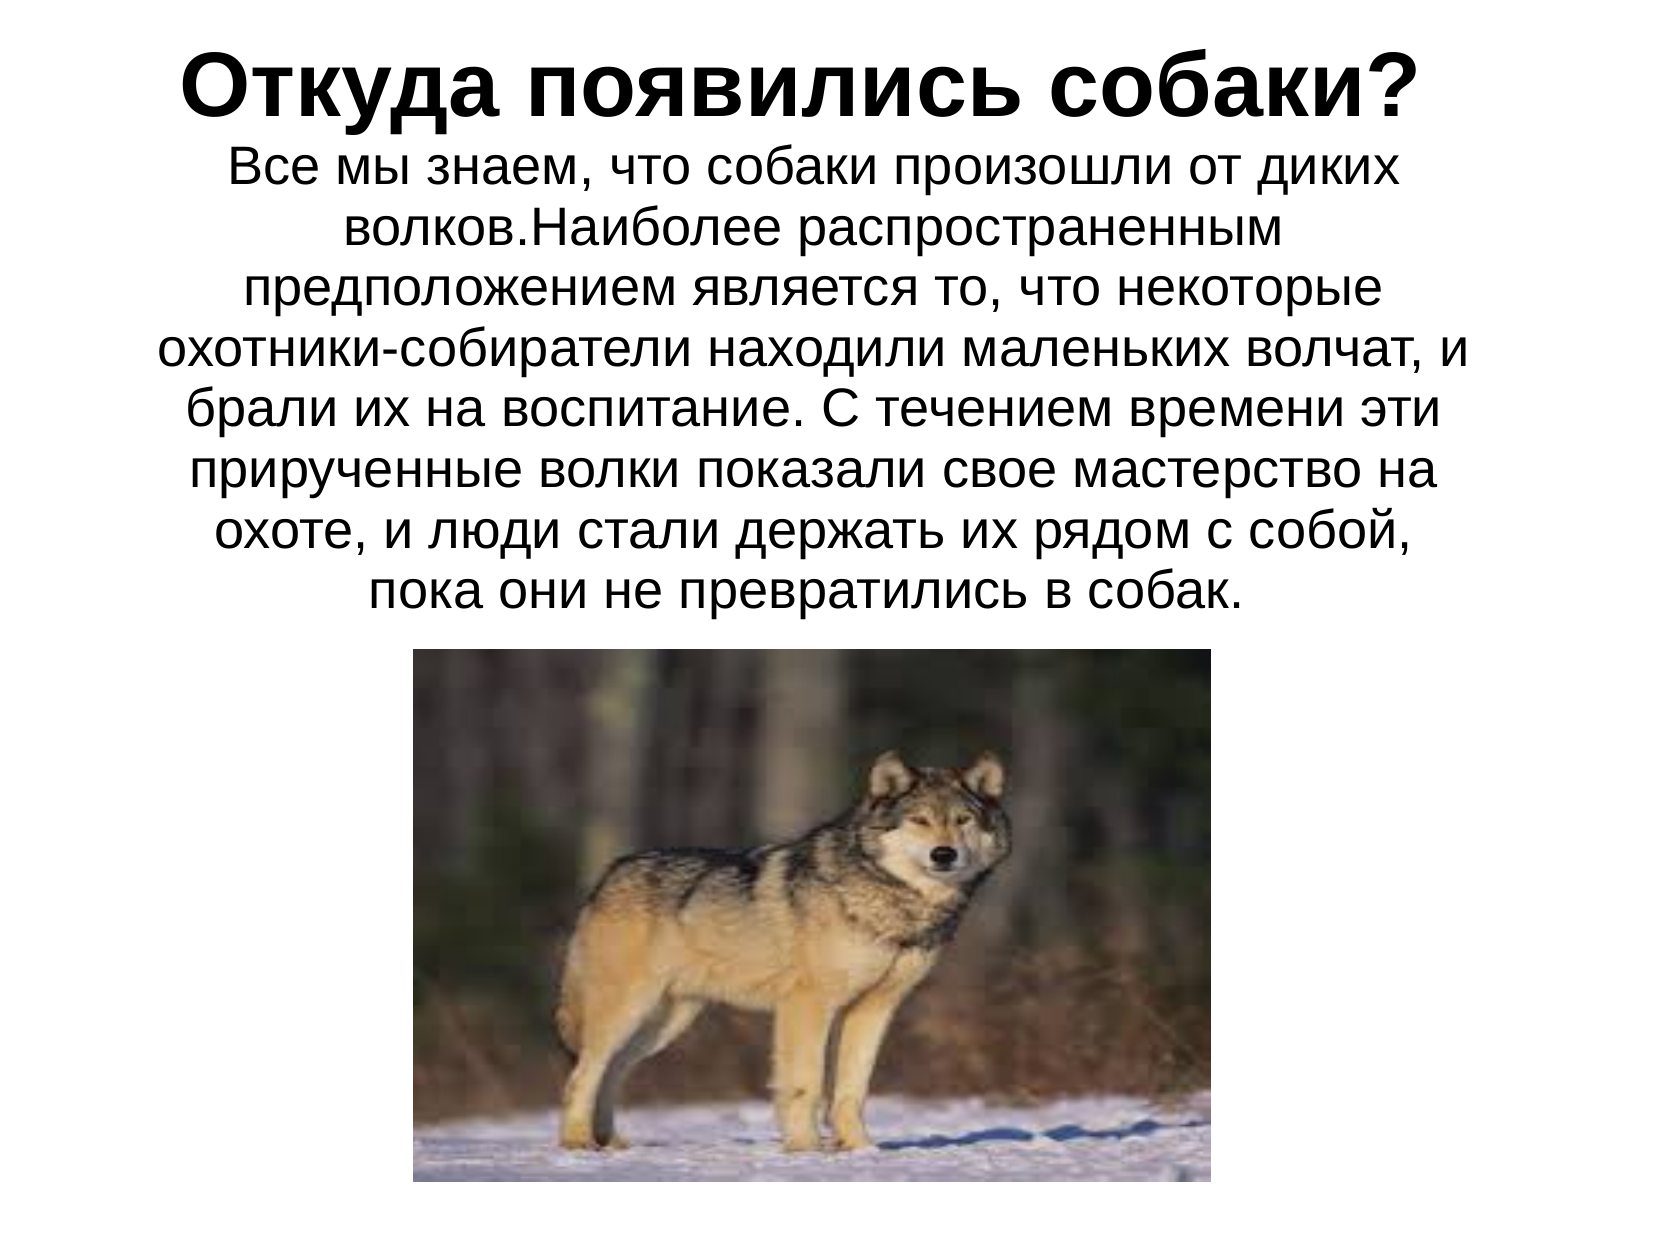

Откуда появились собаки?
Все мы знаем, что собаки произошли от диких волков.Наиболее распространенным предположением является то, что некоторые охотники-собиратели находили маленьких волчат, и брали их на воспитание. С течением времени эти прирученные волки показали свое мастерство на охоте, и люди стали держать их рядом с собой, пока они не превратились в собак.
#